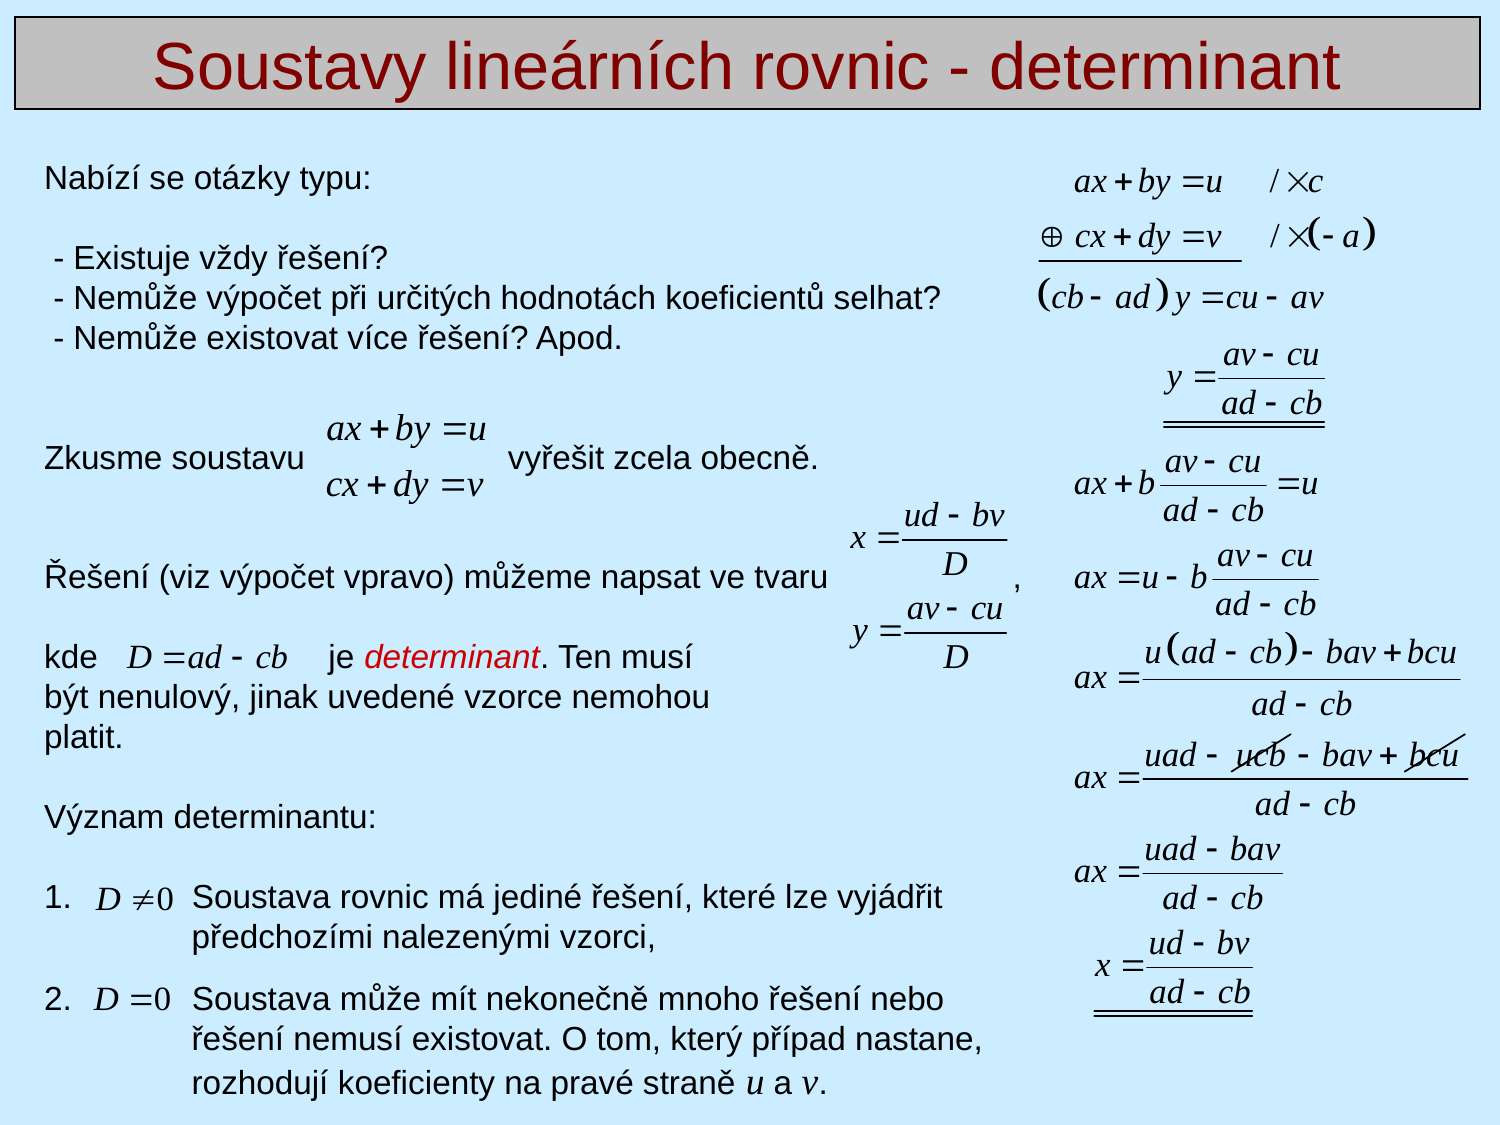

# Soustavy lineárních rovnic - determinant
Nabízí se otázky typu:
 - Existuje vždy řešení?
 - Nemůže výpočet při určitých hodnotách koeficientů selhat?
 - Nemůže existovat více řešení? Apod.
Zkusme soustavu vyřešit zcela obecně.
Řešení (viz výpočet vpravo) můžeme napsat ve tvaru ,
kde je determinant. Ten musí
být nenulový, jinak uvedené vzorce nemohou
platit.
Význam determinantu:
1. Soustava rovnic má jediné řešení, které lze vyjádřit
 předchozími nalezenými vzorci,
2. Soustava může mít nekonečně mnoho řešení nebo
 řešení nemusí existovat. O tom, který případ nastane,
 rozhodují koeficienty na pravé straně u a v.